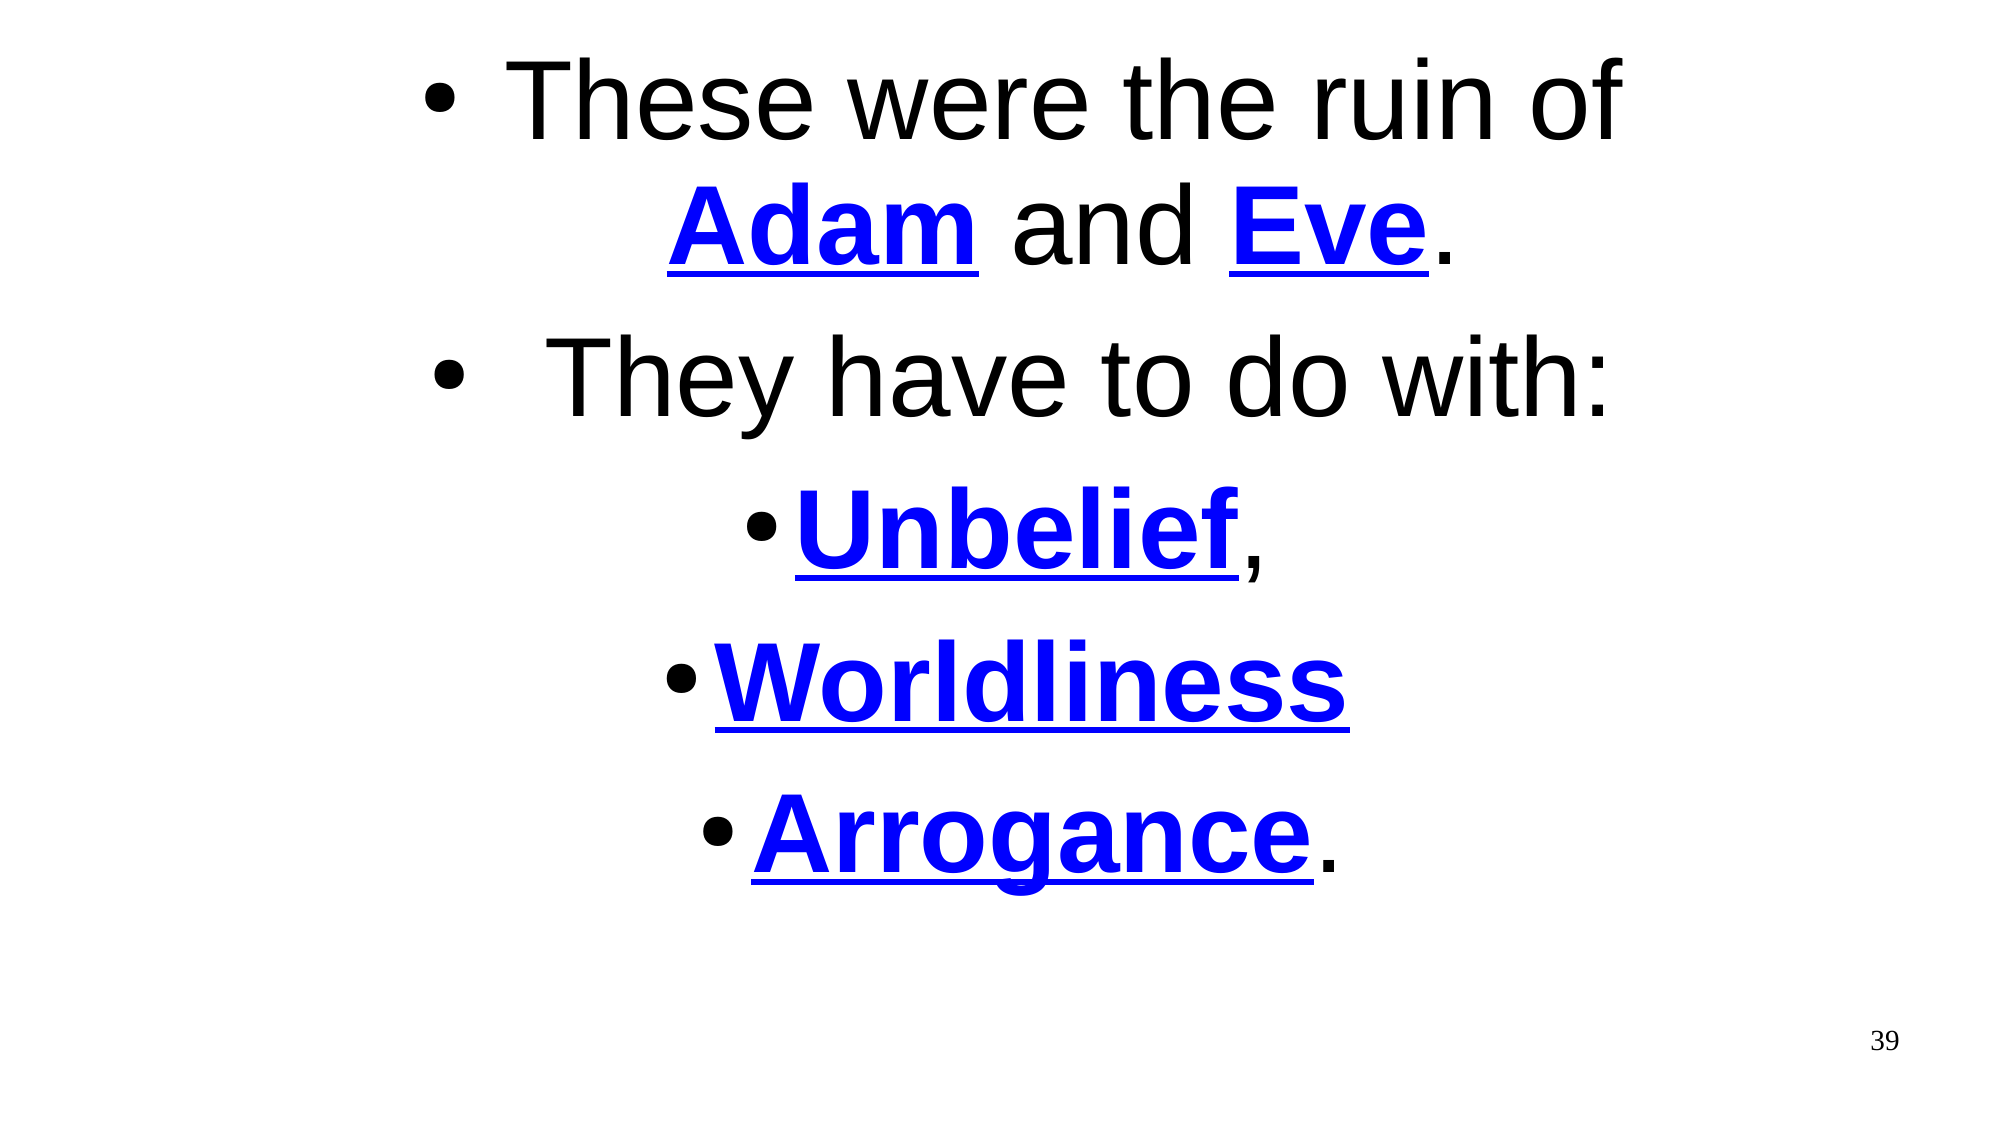

# These were the ruin of Adam and Eve.
 They have to do with:
Unbelief,
Worldliness
Arrogance.
39